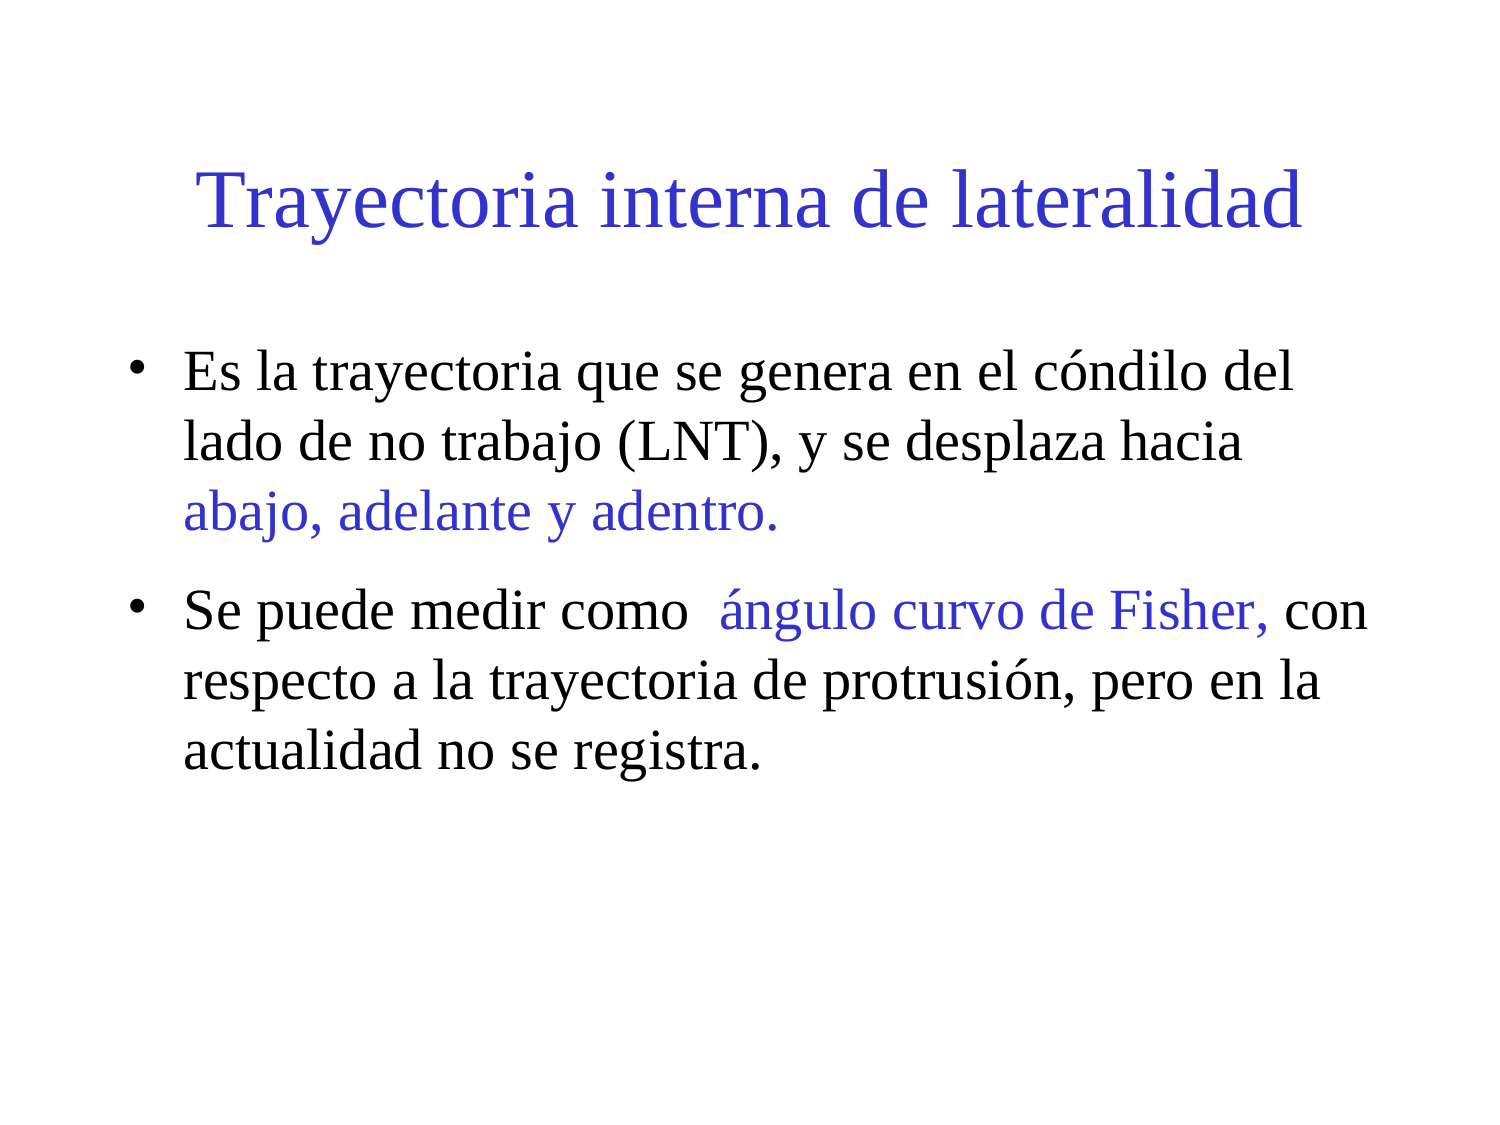

# Trayectoria interna de lateralidad
Es la trayectoria que se genera en el cóndilo del lado de no trabajo (LNT), y se desplaza hacia abajo, adelante y adentro.
Se puede medir como ángulo curvo de Fisher, con respecto a la trayectoria de protrusión, pero en la actualidad no se registra.